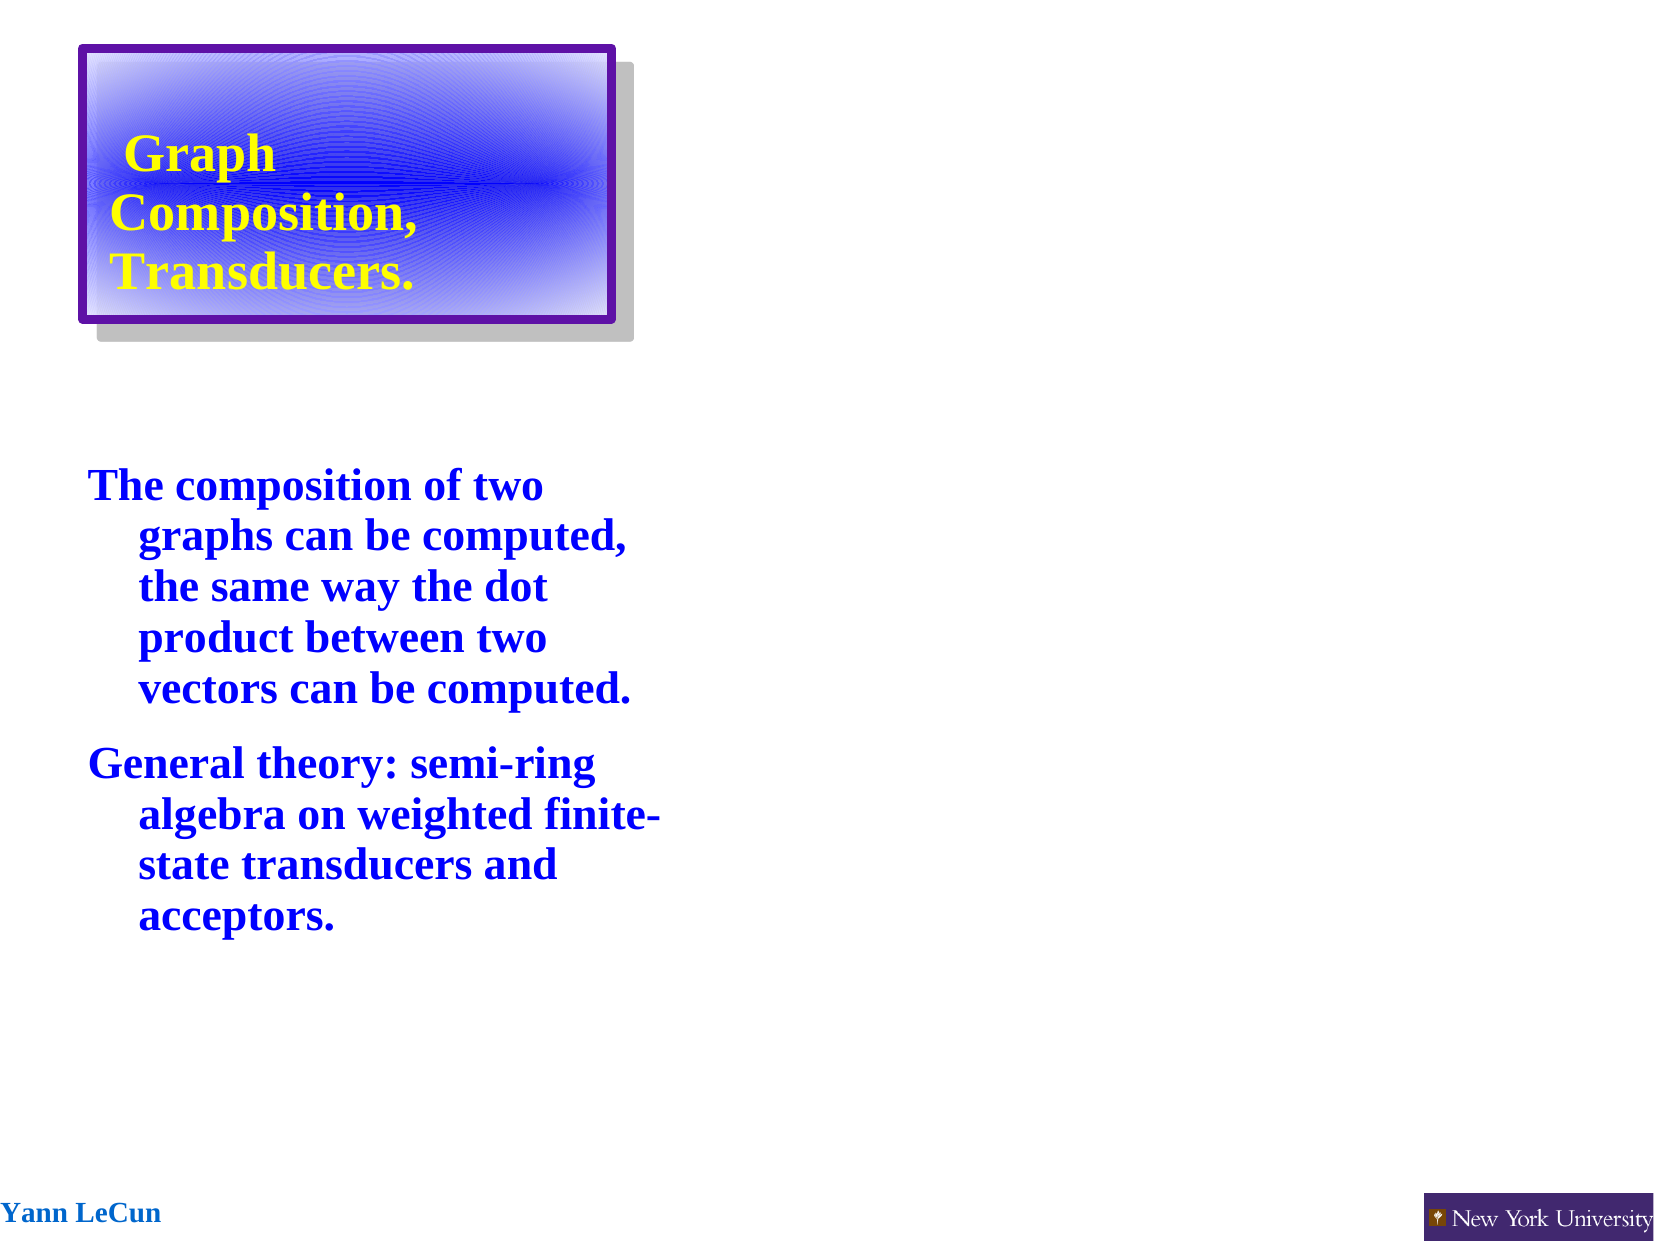

# Graph Composition, Transducers.
The composition of two graphs can be computed, the same way the dot product between two vectors can be computed.
General theory: semi-ring algebra on weighted finite-state transducers and acceptors.